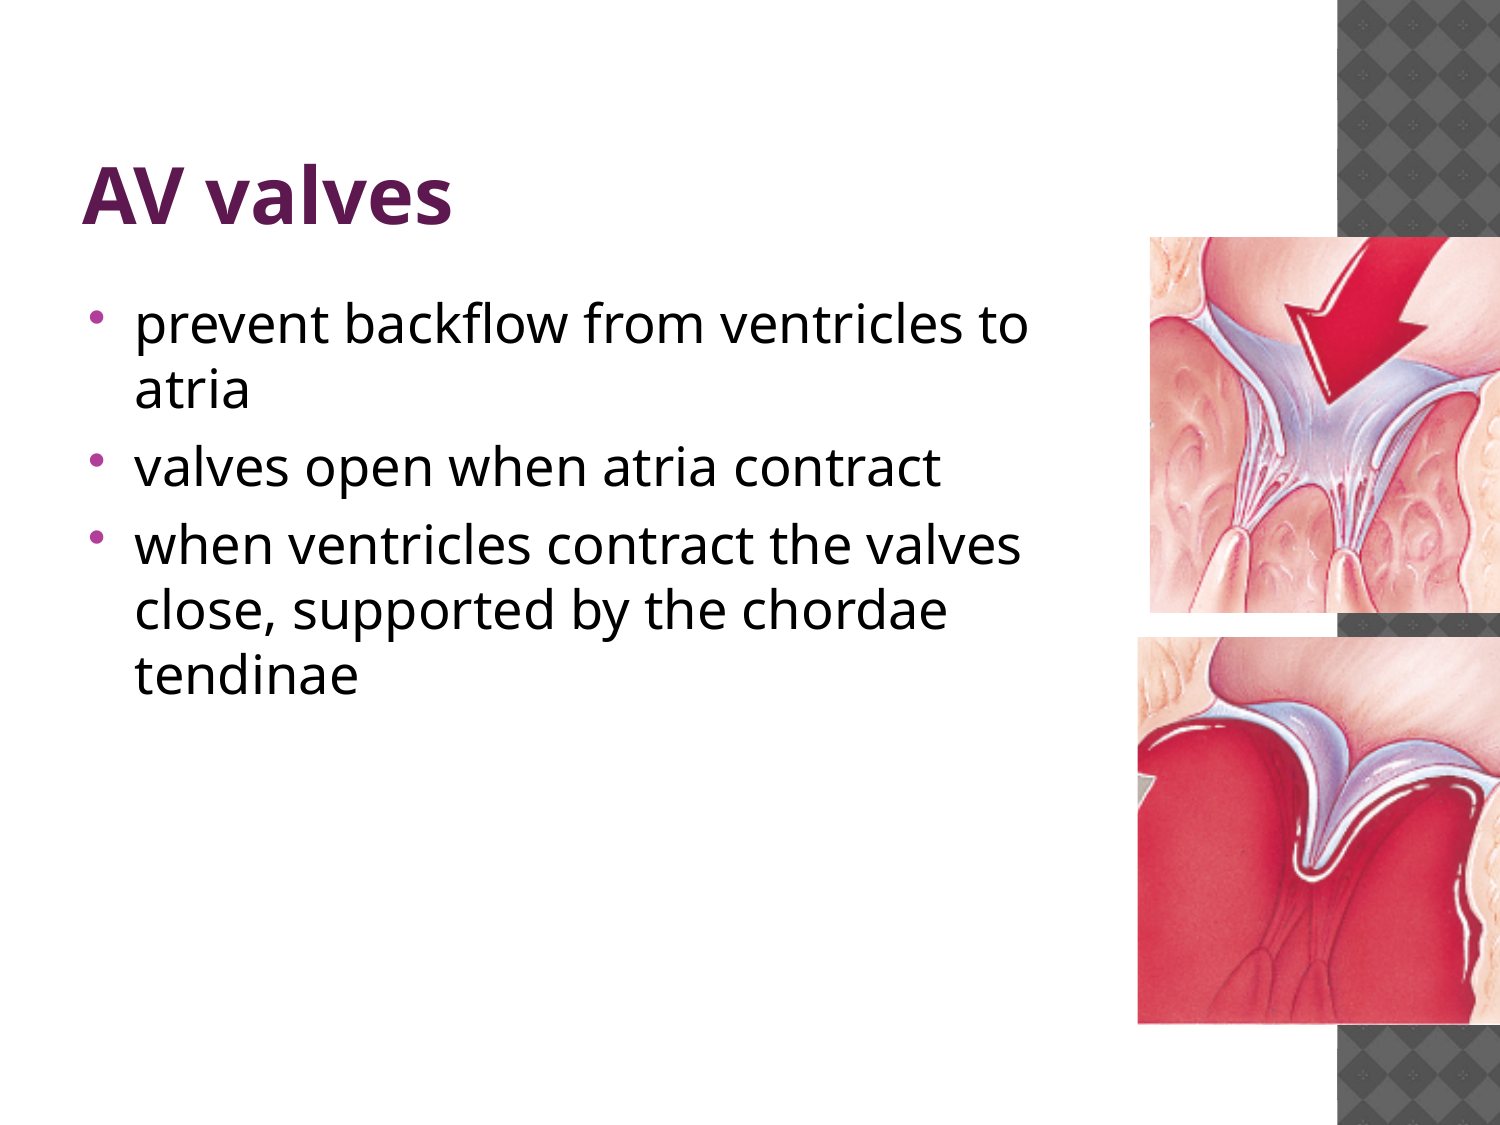

# AV valves
prevent backflow from ventricles to atria
valves open when atria contract
when ventricles contract the valves close, supported by the chordae tendinae